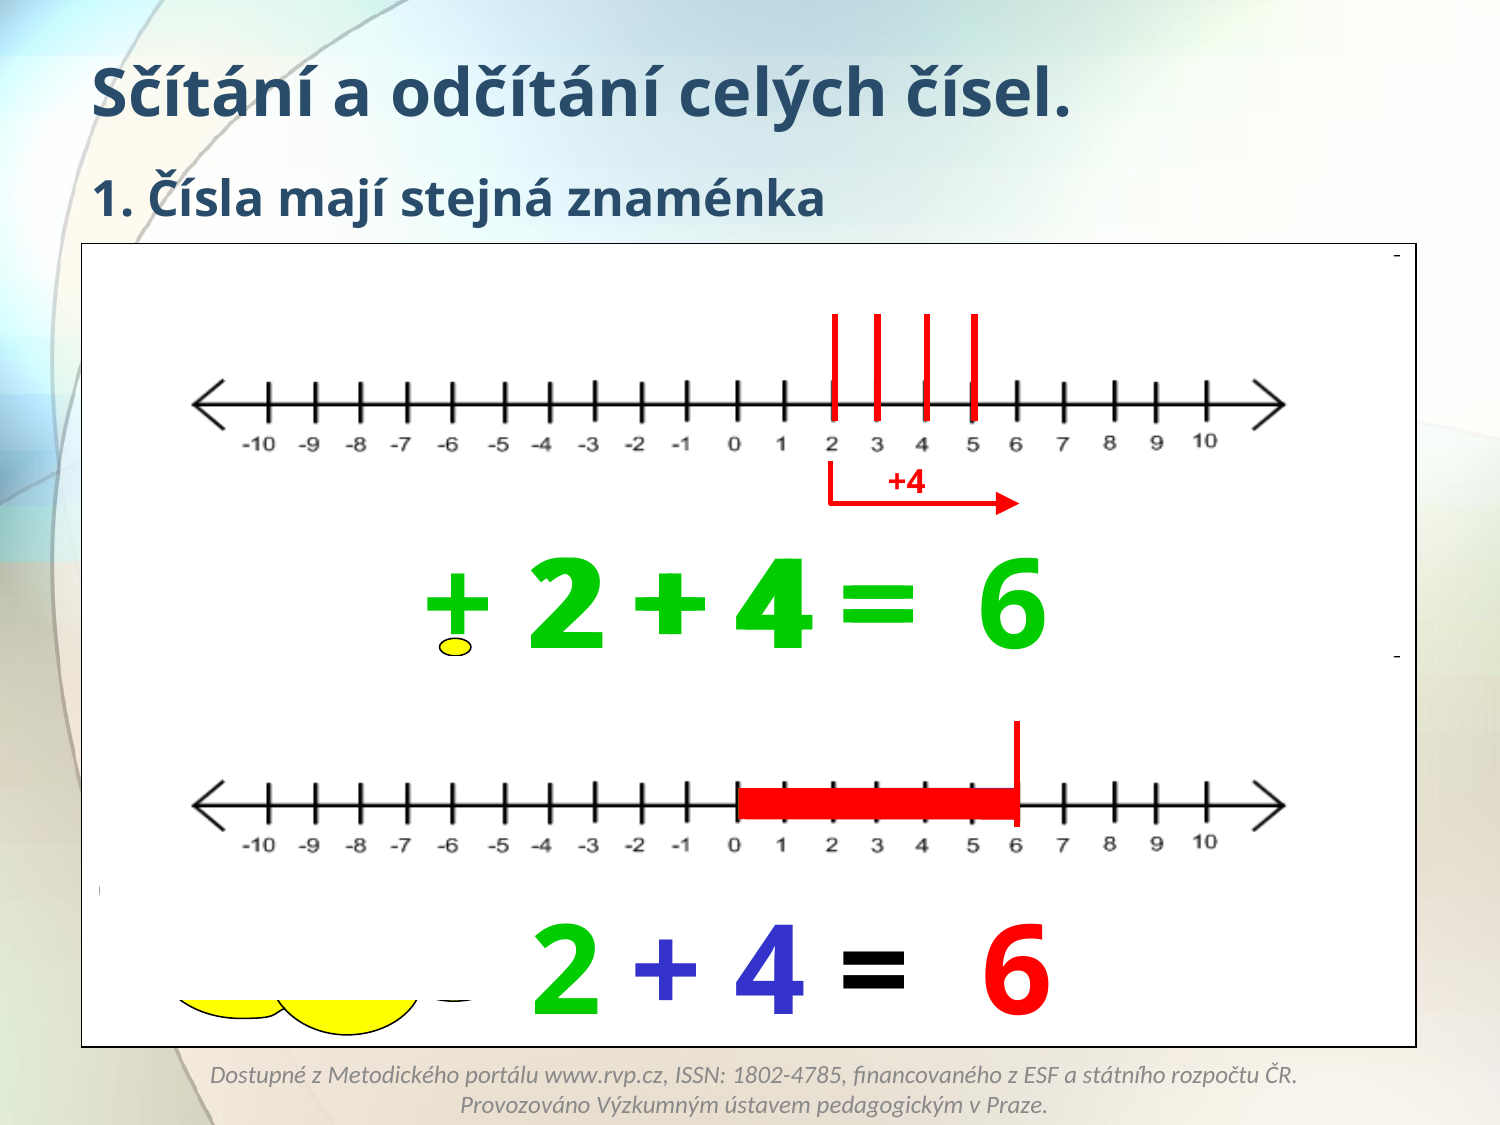

Sčítání a odčítání celých čísel.
1. Čísla mají stejná znaménka
+4
+ 2 + 4 =
2 + 4 =
6
Je-li na začátku příkladu kladné číslo, znaménko + obvykle nepíšeme
2
 + 4 =
6